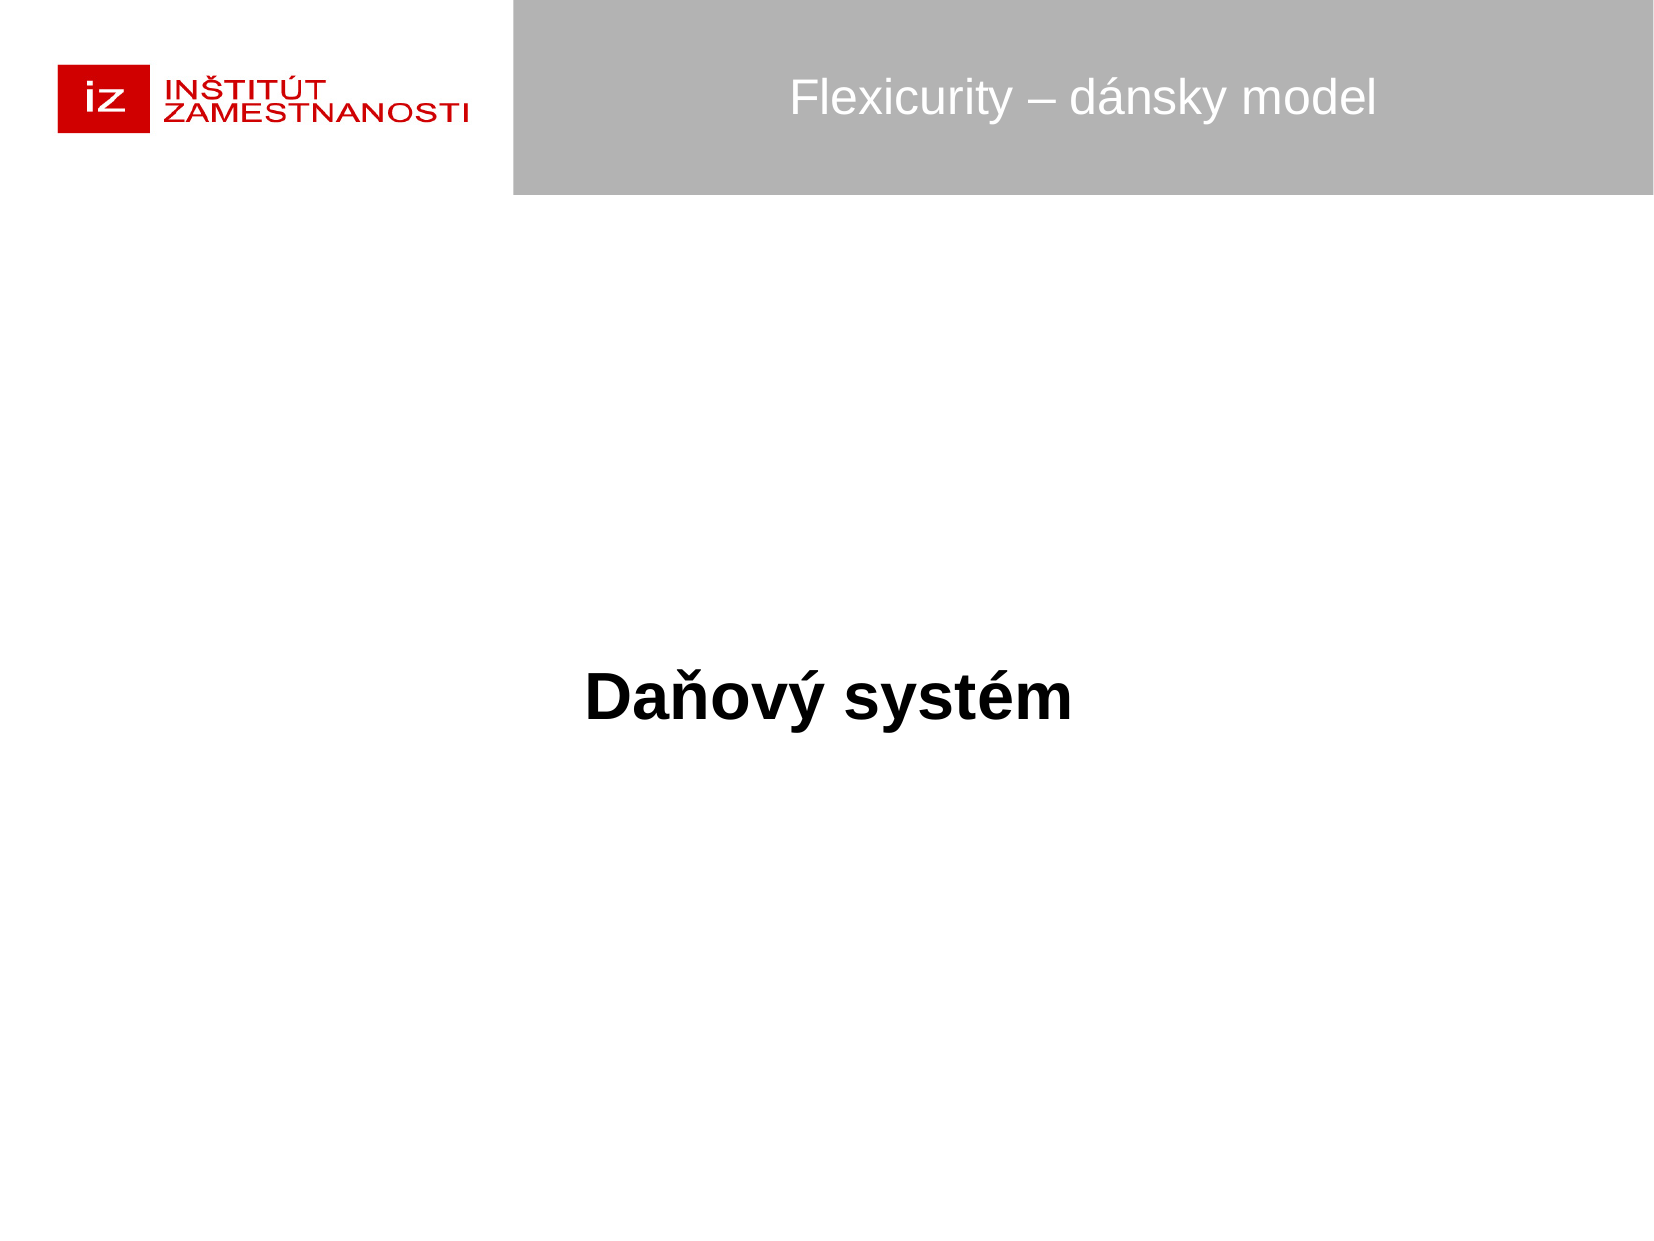

Flexicurity – dánsky model
# Daňový systém